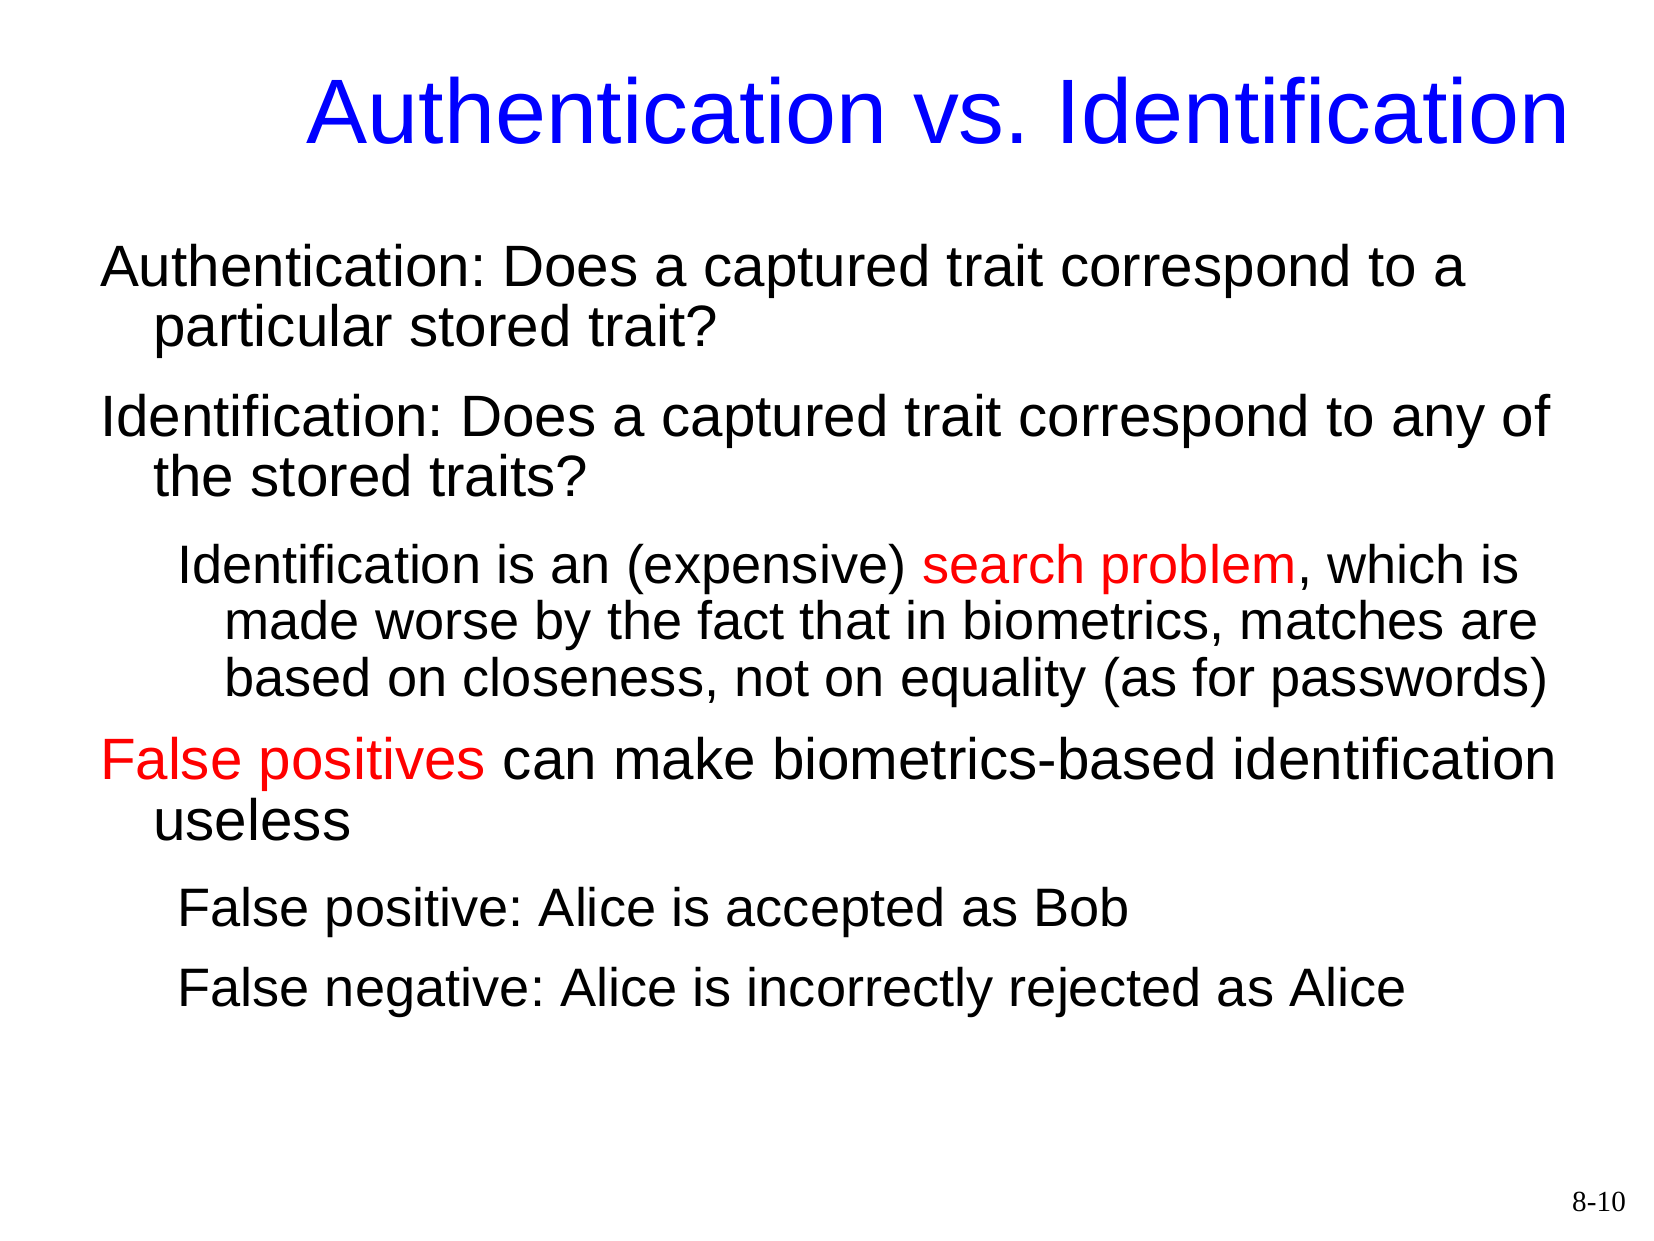

# Authentication vs. Identification
Authentication: Does a captured trait correspond to a particular stored trait?
Identification: Does a captured trait correspond to any of the stored traits?
Identification is an (expensive) search problem, which is made worse by the fact that in biometrics, matches are based on closeness, not on equality (as for passwords)
False positives can make biometrics-based identification useless
False positive: Alice is accepted as Bob
False negative: Alice is incorrectly rejected as Alice